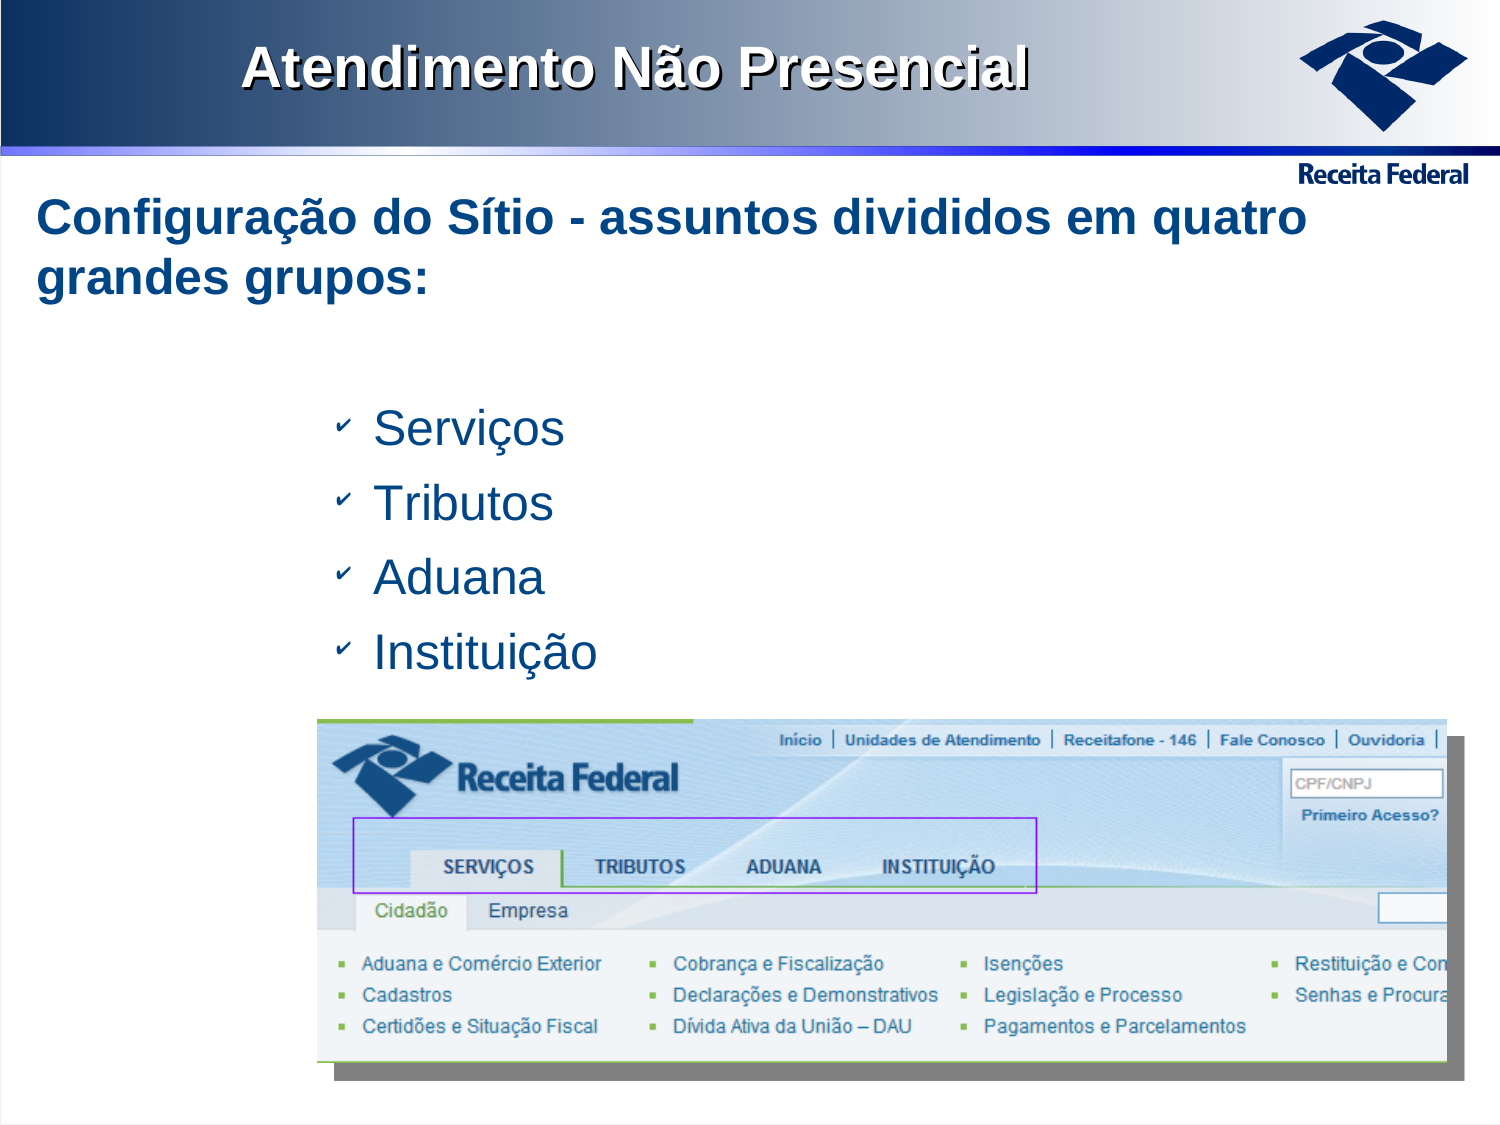

Atendimento Não Presencial
Configuração do Sítio - assuntos divididos em quatro grandes grupos:
Serviços
Tributos
Aduana
Instituição
#